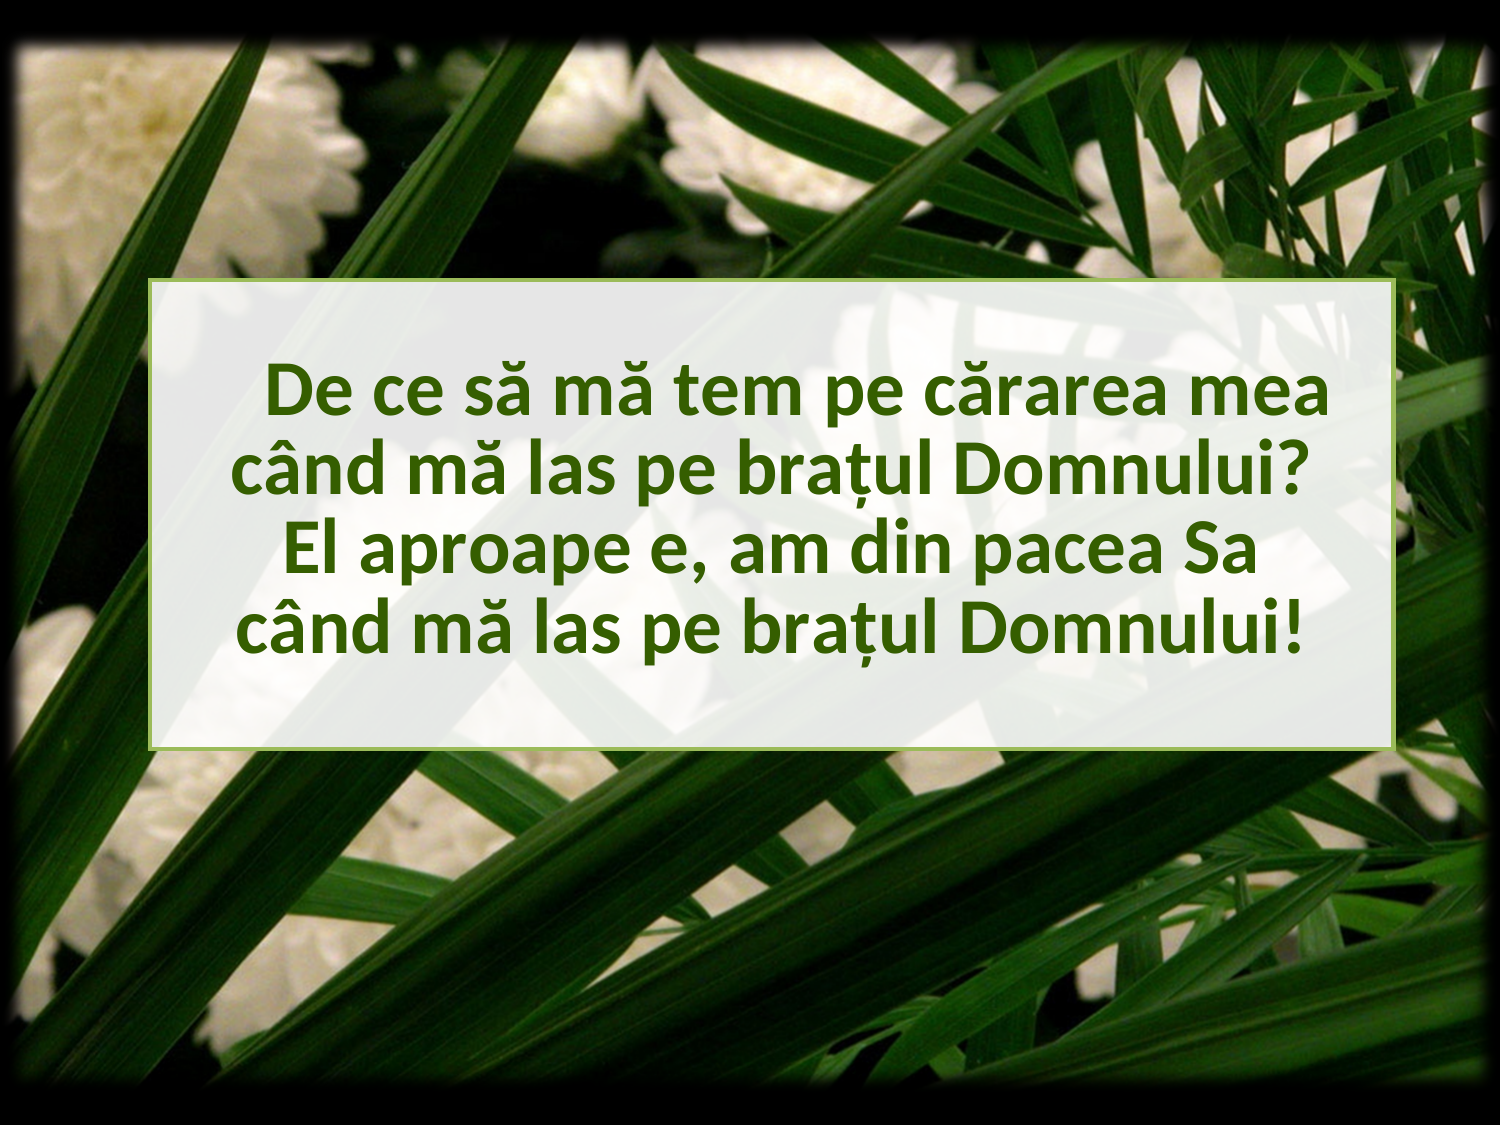

# De ce să mă tem pe cărarea mea când mă las pe brațul Domnului? El aproape e, am din pacea Sa când mă las pe brațul Domnului!